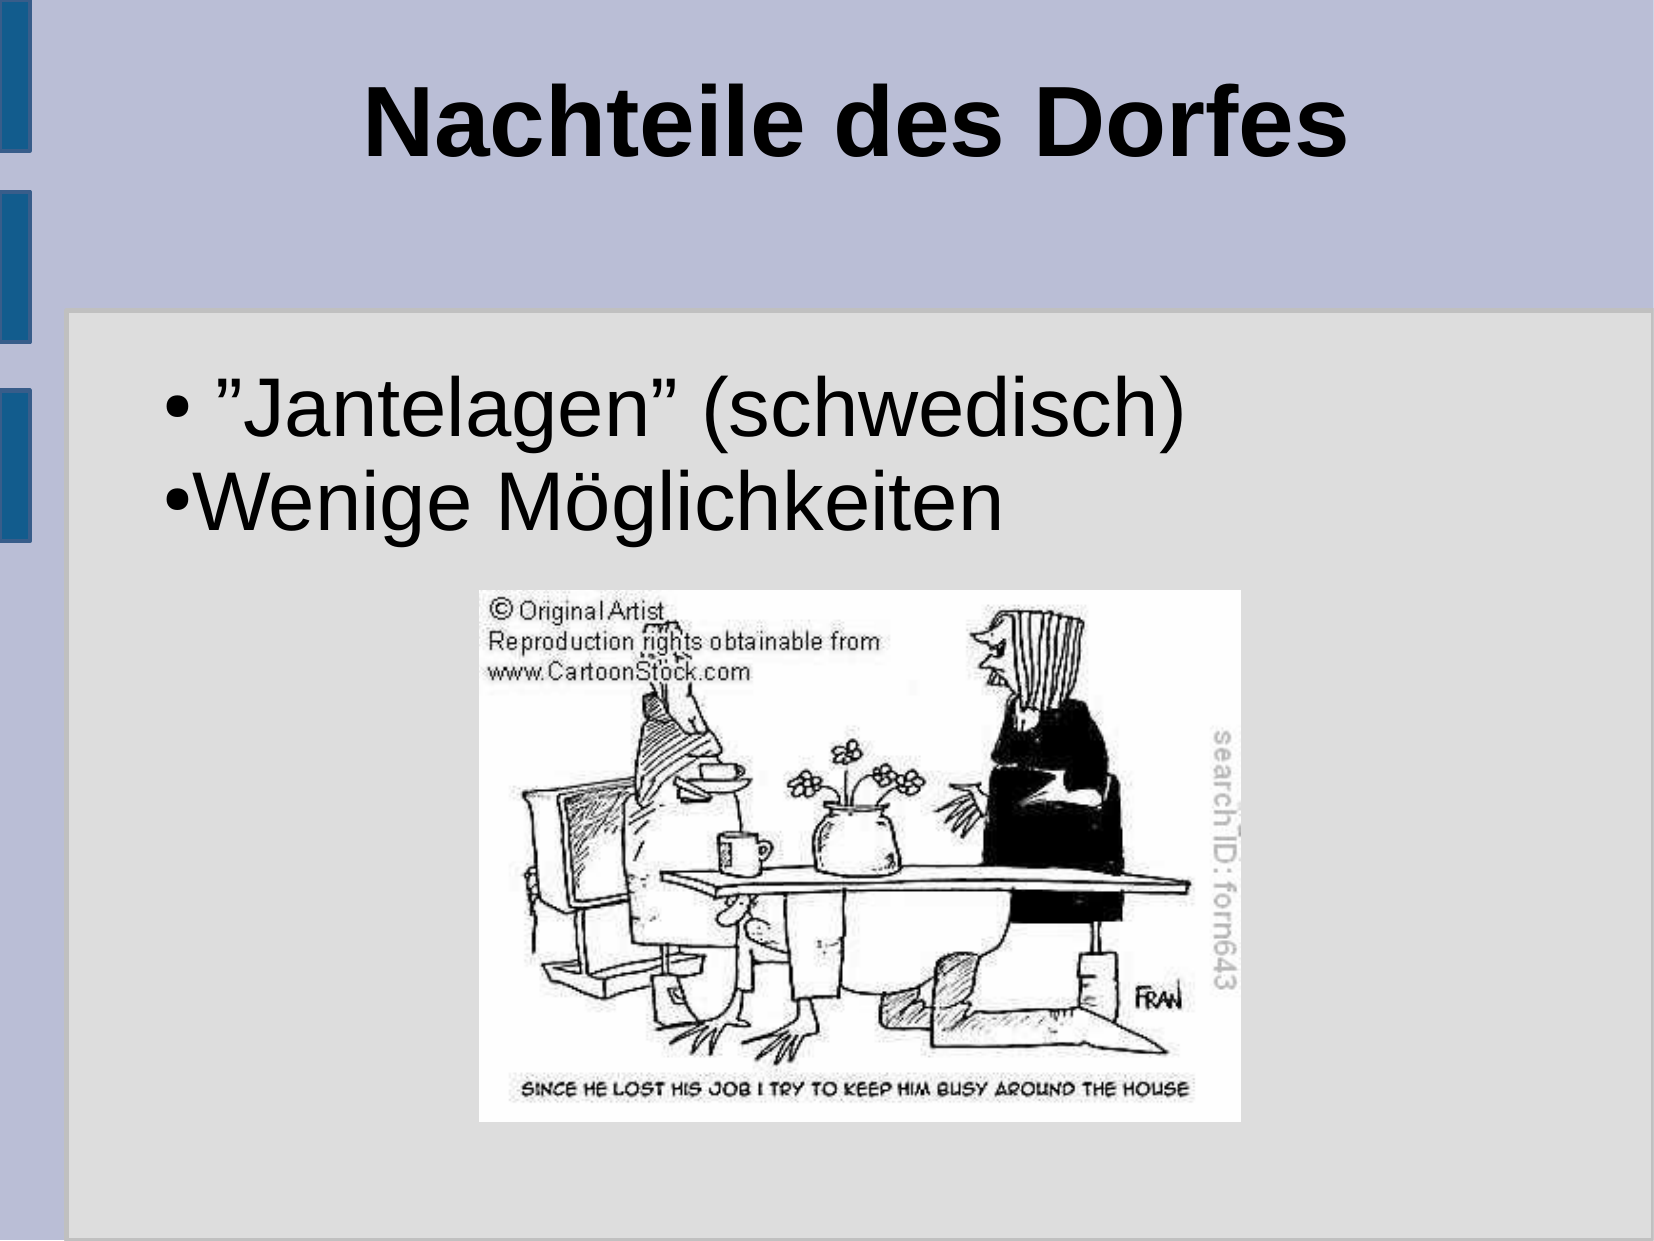

Nachteile des Dorfes
 ”Jantelagen” (schwedisch)
Wenige Möglichkeiten